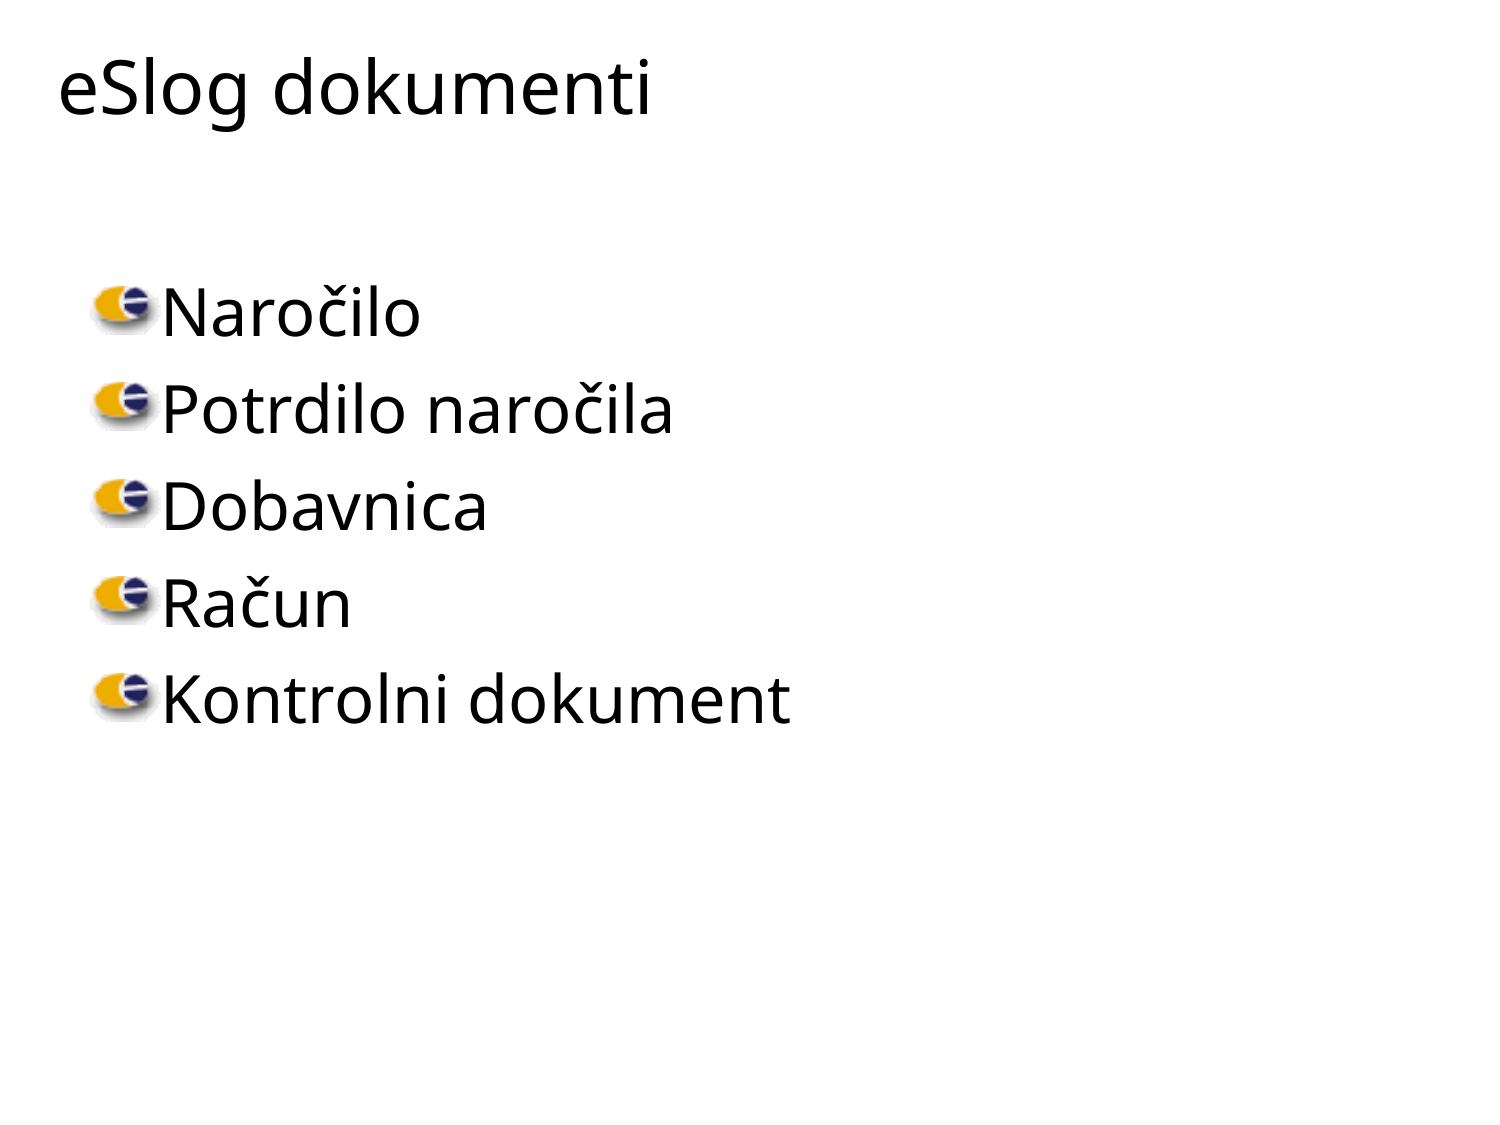

# eSlog dokumenti
Naročilo
Potrdilo naročila
Dobavnica
Račun
Kontrolni dokument